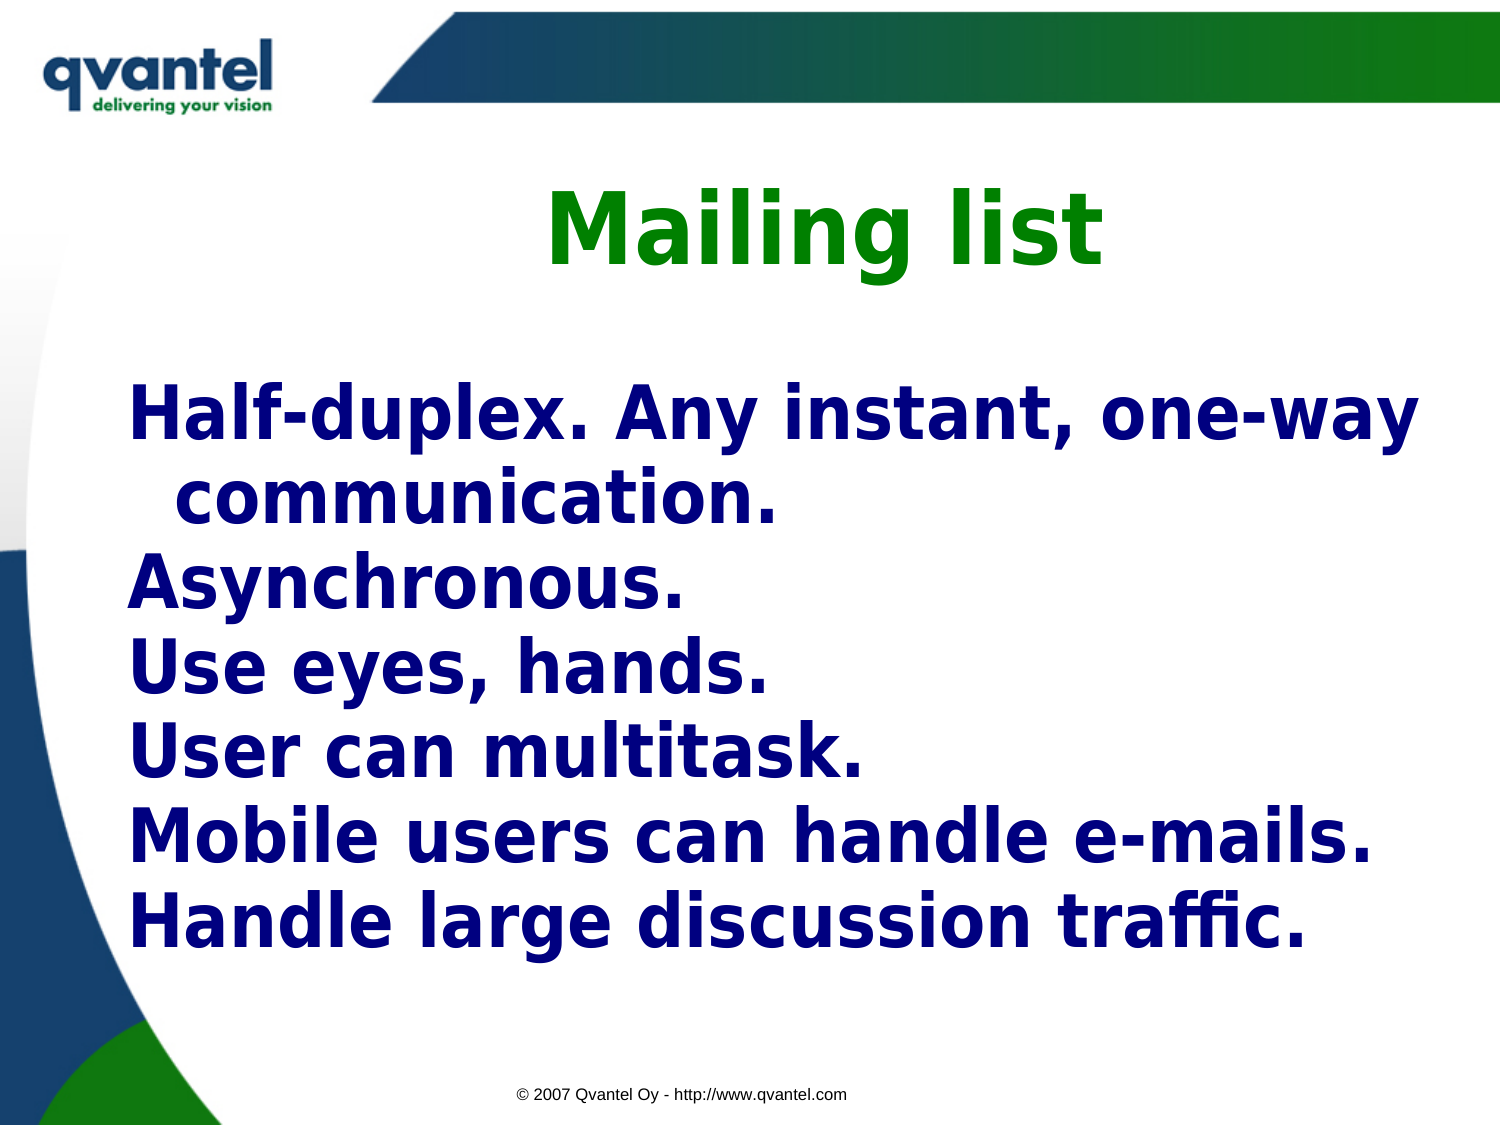

Mailing list
Half-duplex. Any instant, one-way
 communication.
Asynchronous.
Use eyes, hands.
User can multitask.
Mobile users can handle e-mails.
Handle large discussion traffic.
© 2007 Qvantel Oy - http://www.qvantel.com